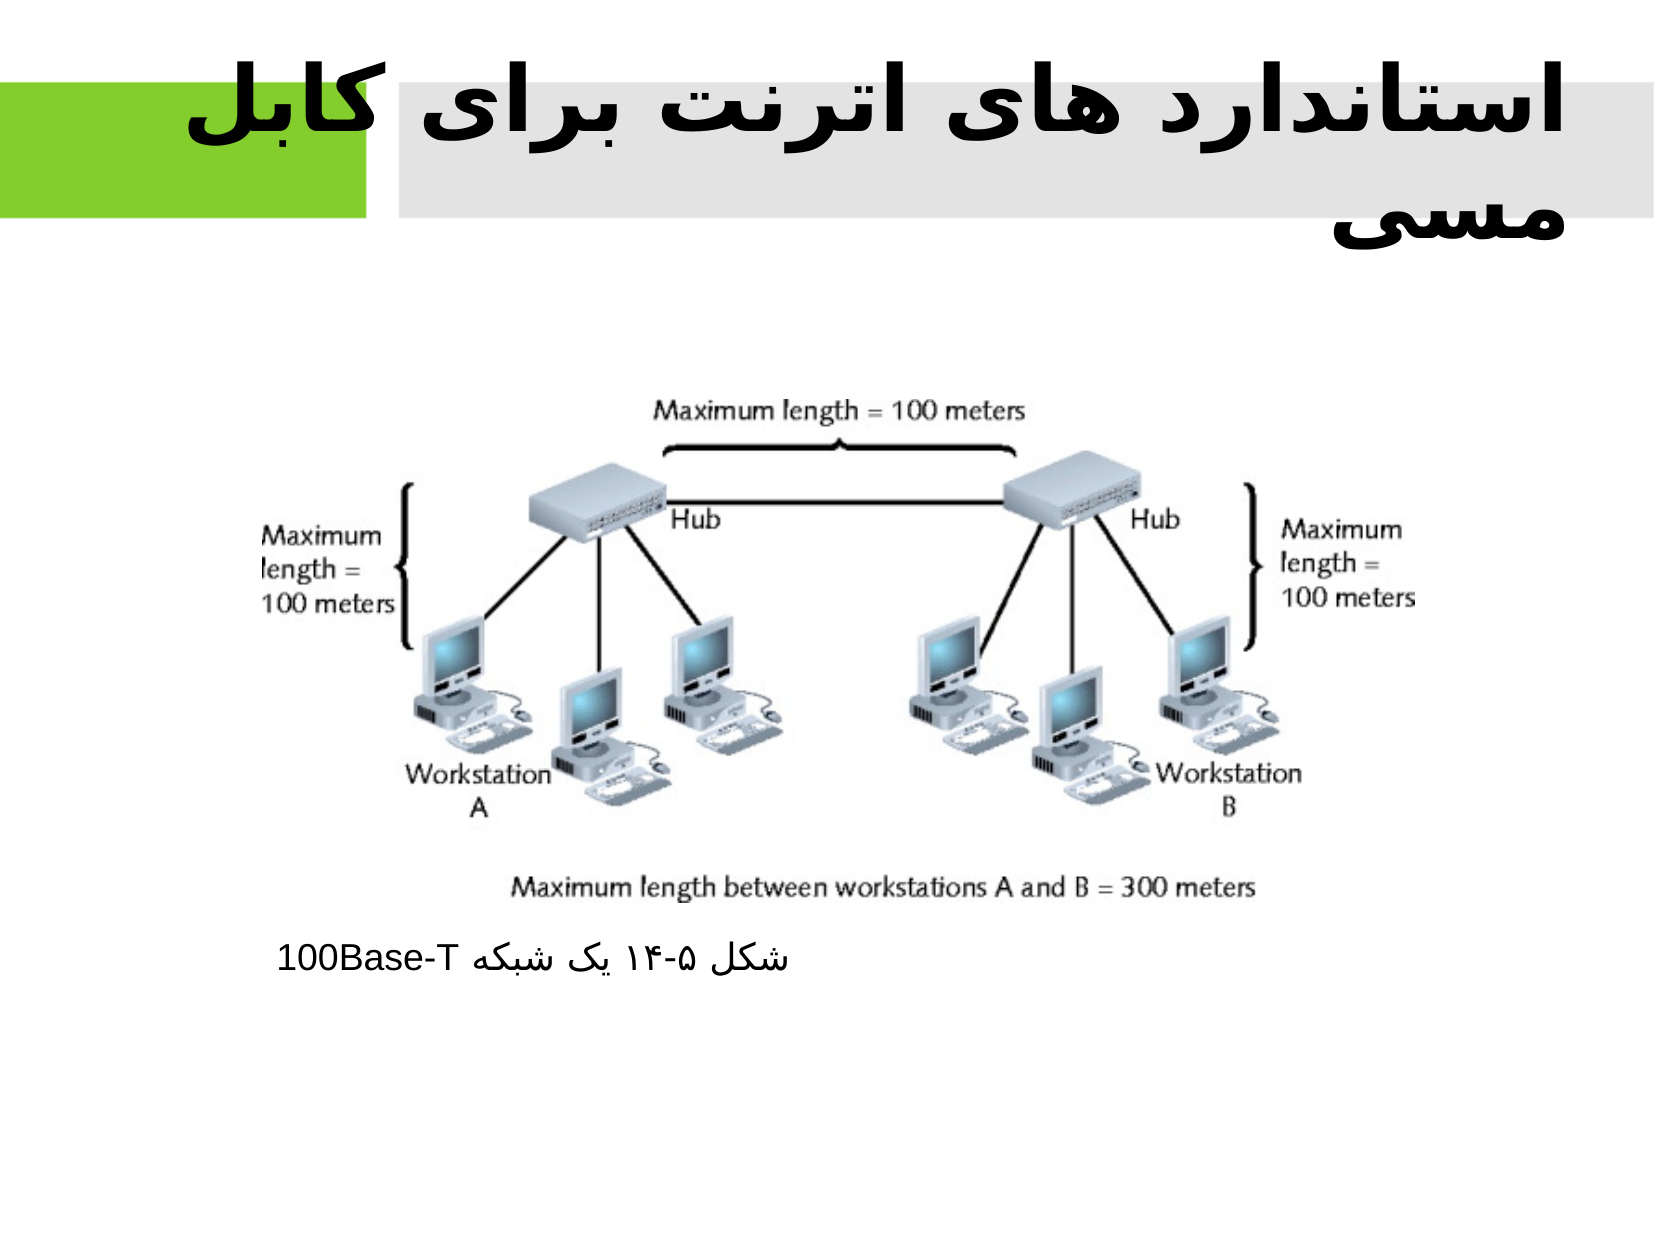

# استاندارد های اترنت برای کابل مسی
شکل ۵-۱۴ یک شبکه 100Base-T